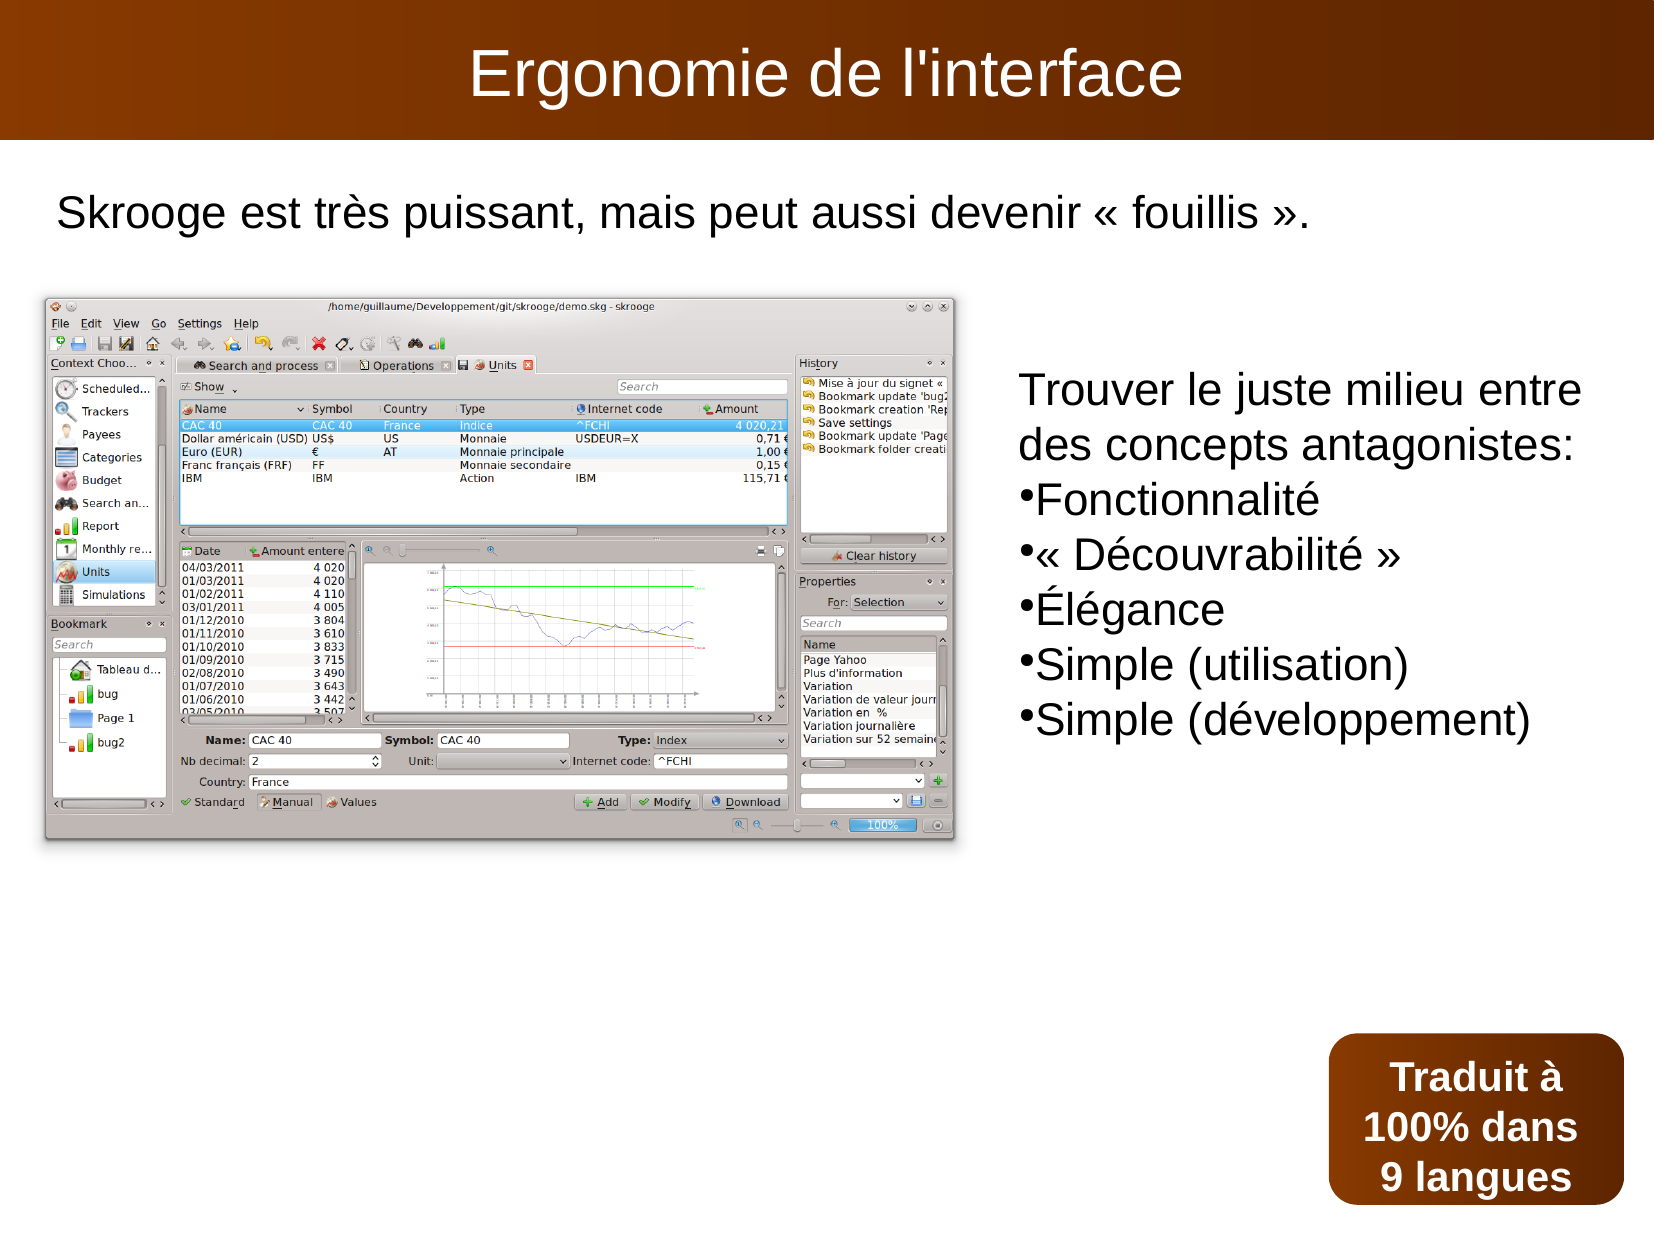

# Ergonomie de l'interface
Skrooge est très puissant, mais peut aussi devenir « fouillis ».
Trouver le juste milieu entre des concepts antagonistes:
Fonctionnalité
« Découvrabilité »
Élégance
Simple (utilisation)
Simple (développement)
Traduit à 100% dans
9 langues